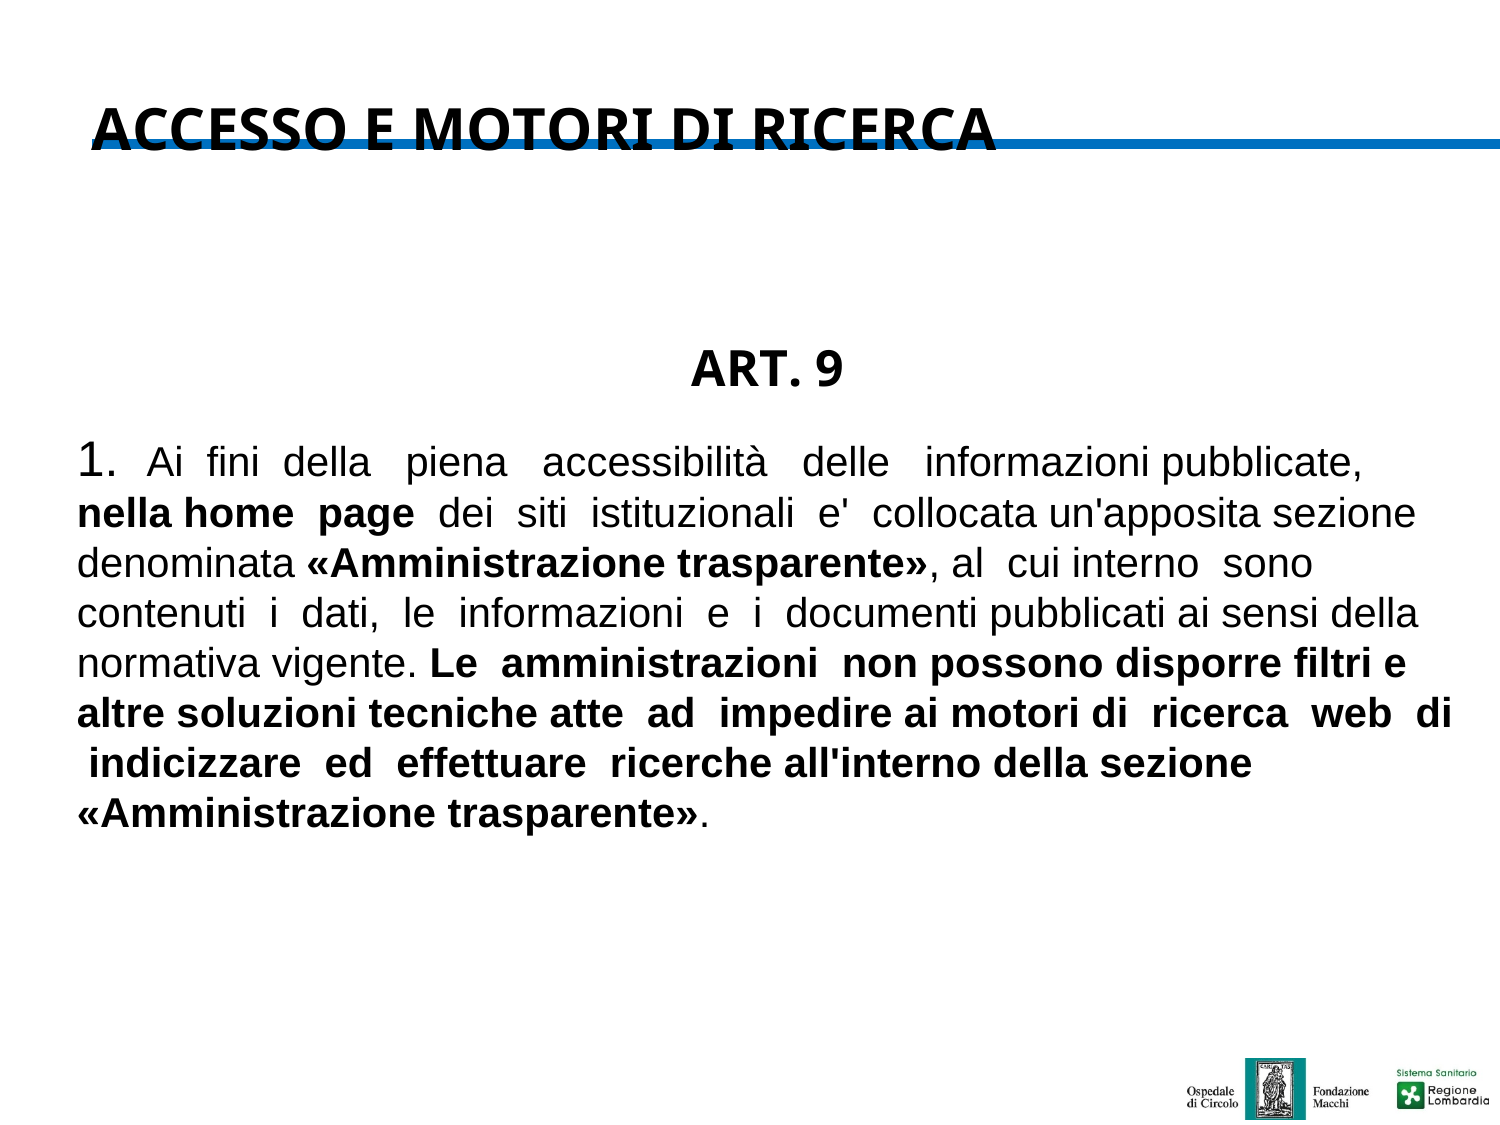

# ACCESSO E MOTORI DI RICERCA
ART. 9
1. Ai fini della piena accessibilità delle informazioni pubblicate, nella home page dei siti istituzionali e' collocata un'apposita sezione denominata «Amministrazione trasparente», al cui interno sono contenuti i dati, le informazioni e i documenti pubblicati ai sensi della normativa vigente. Le amministrazioni non possono disporre filtri e altre soluzioni tecniche atte ad impedire ai motori di ricerca web di indicizzare ed effettuare ricerche all'interno della sezione «Amministrazione trasparente».